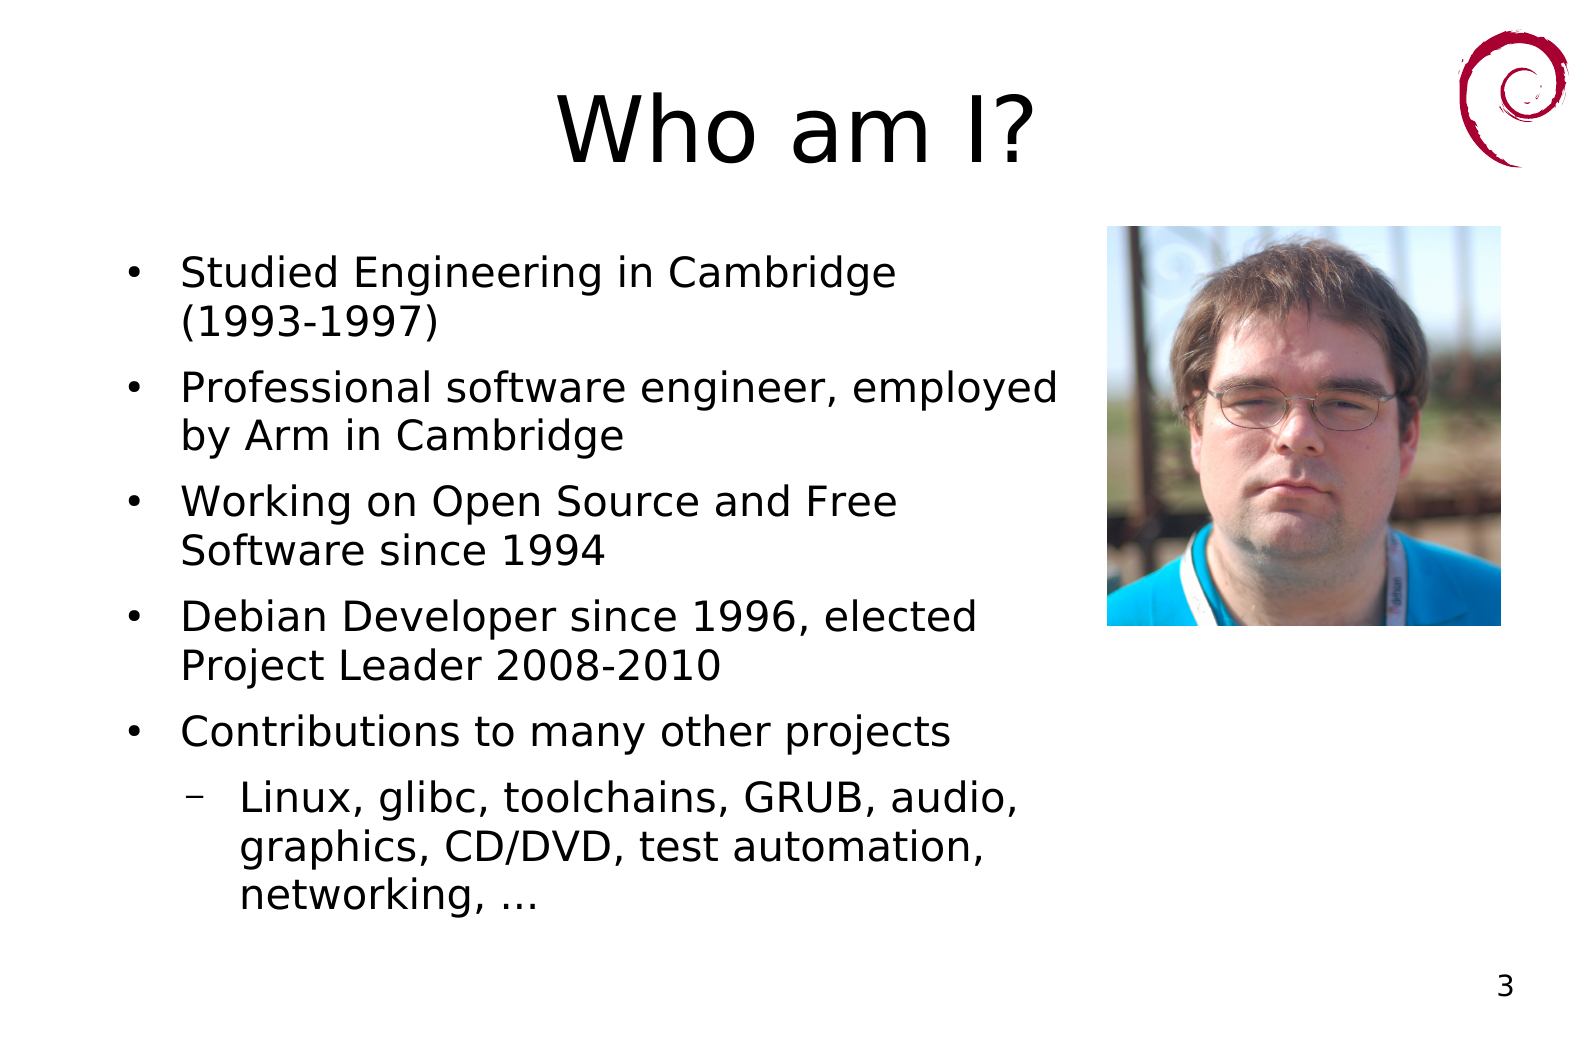

# Who am I?
Studied Engineering in Cambridge
(1993-1997)
Professional software engineer, employed by Arm in Cambridge
Working on Open Source and Free Software since 1994
Debian Developer since 1996, elected Project Leader 2008-2010
Contributions to many other projects
Linux, glibc, toolchains, GRUB, audio,
graphics, CD/DVD, test automation, networking, ...
3